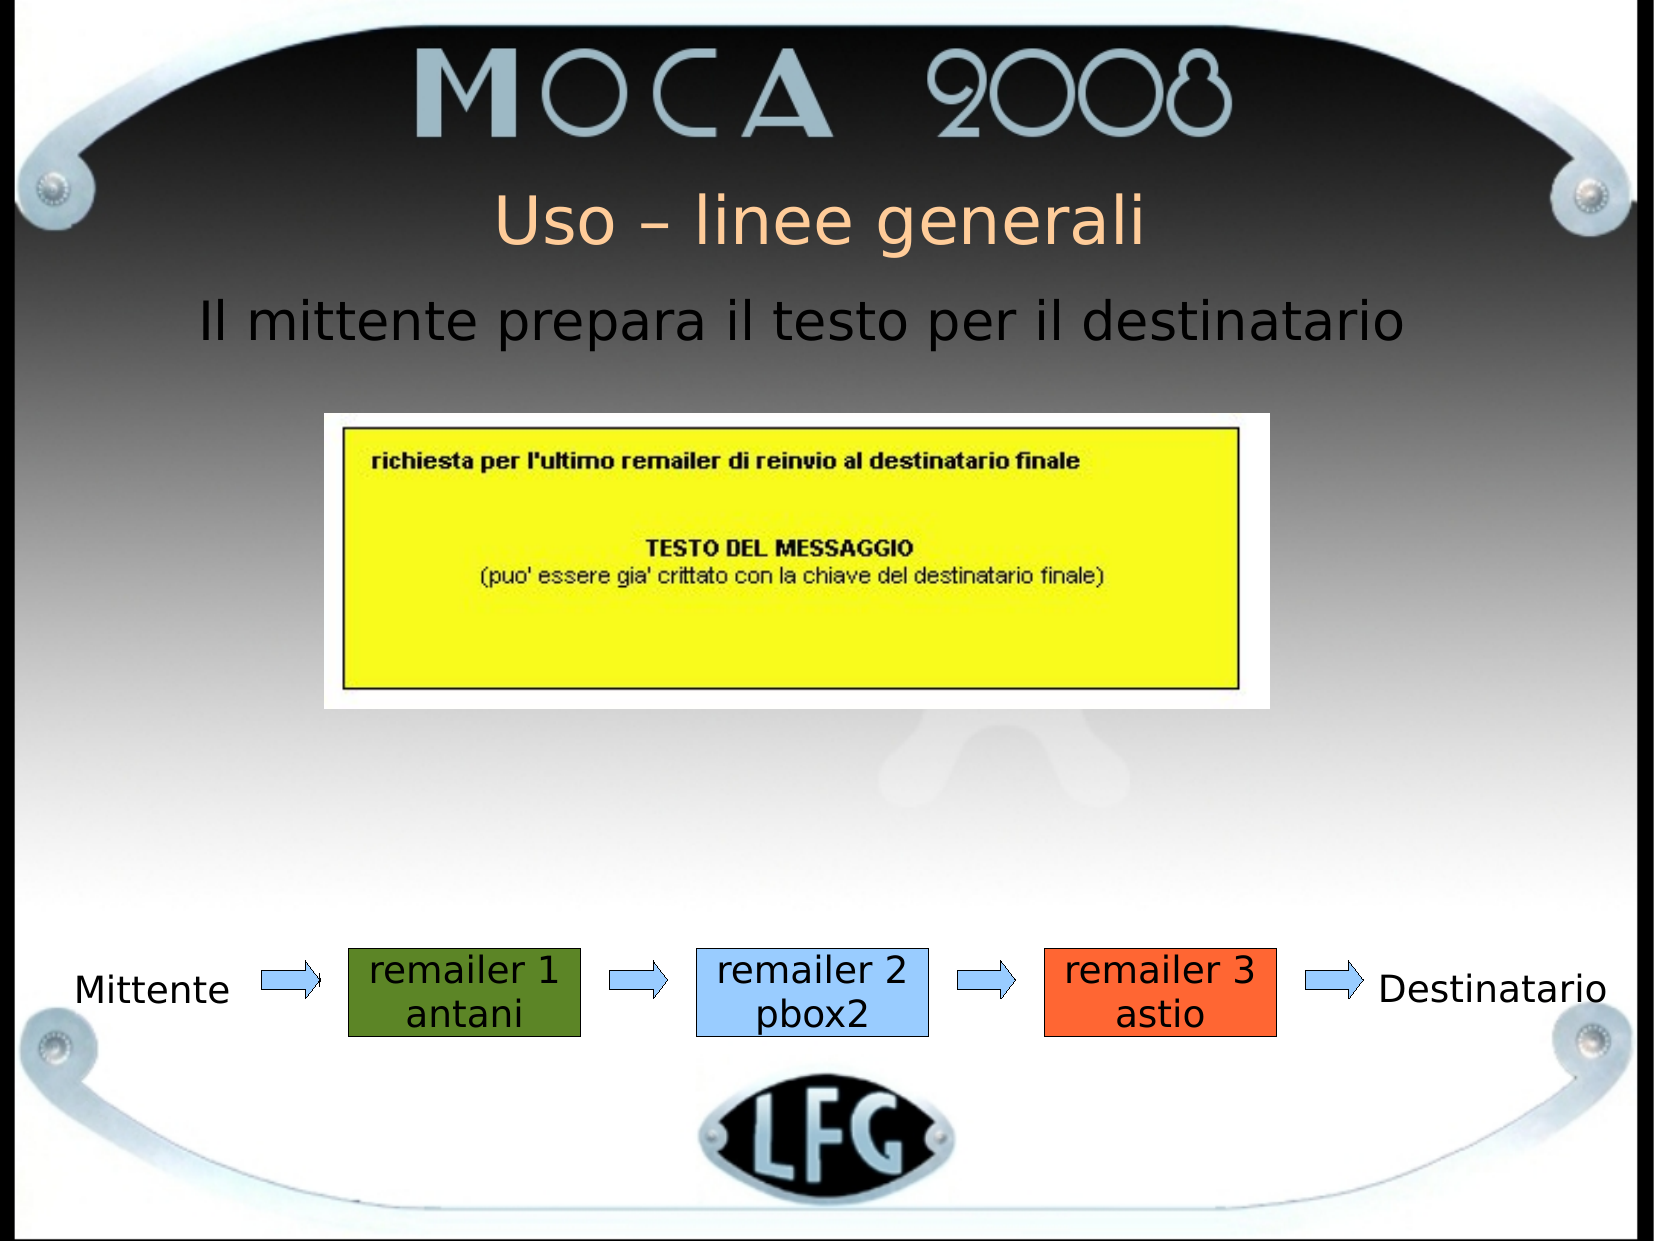

# Uso – linee generali
Il mittente prepara il testo per il destinatario
remailer 1
antani
remailer 2
pbox2
remailer 3
astio
Destinatario
Mittente